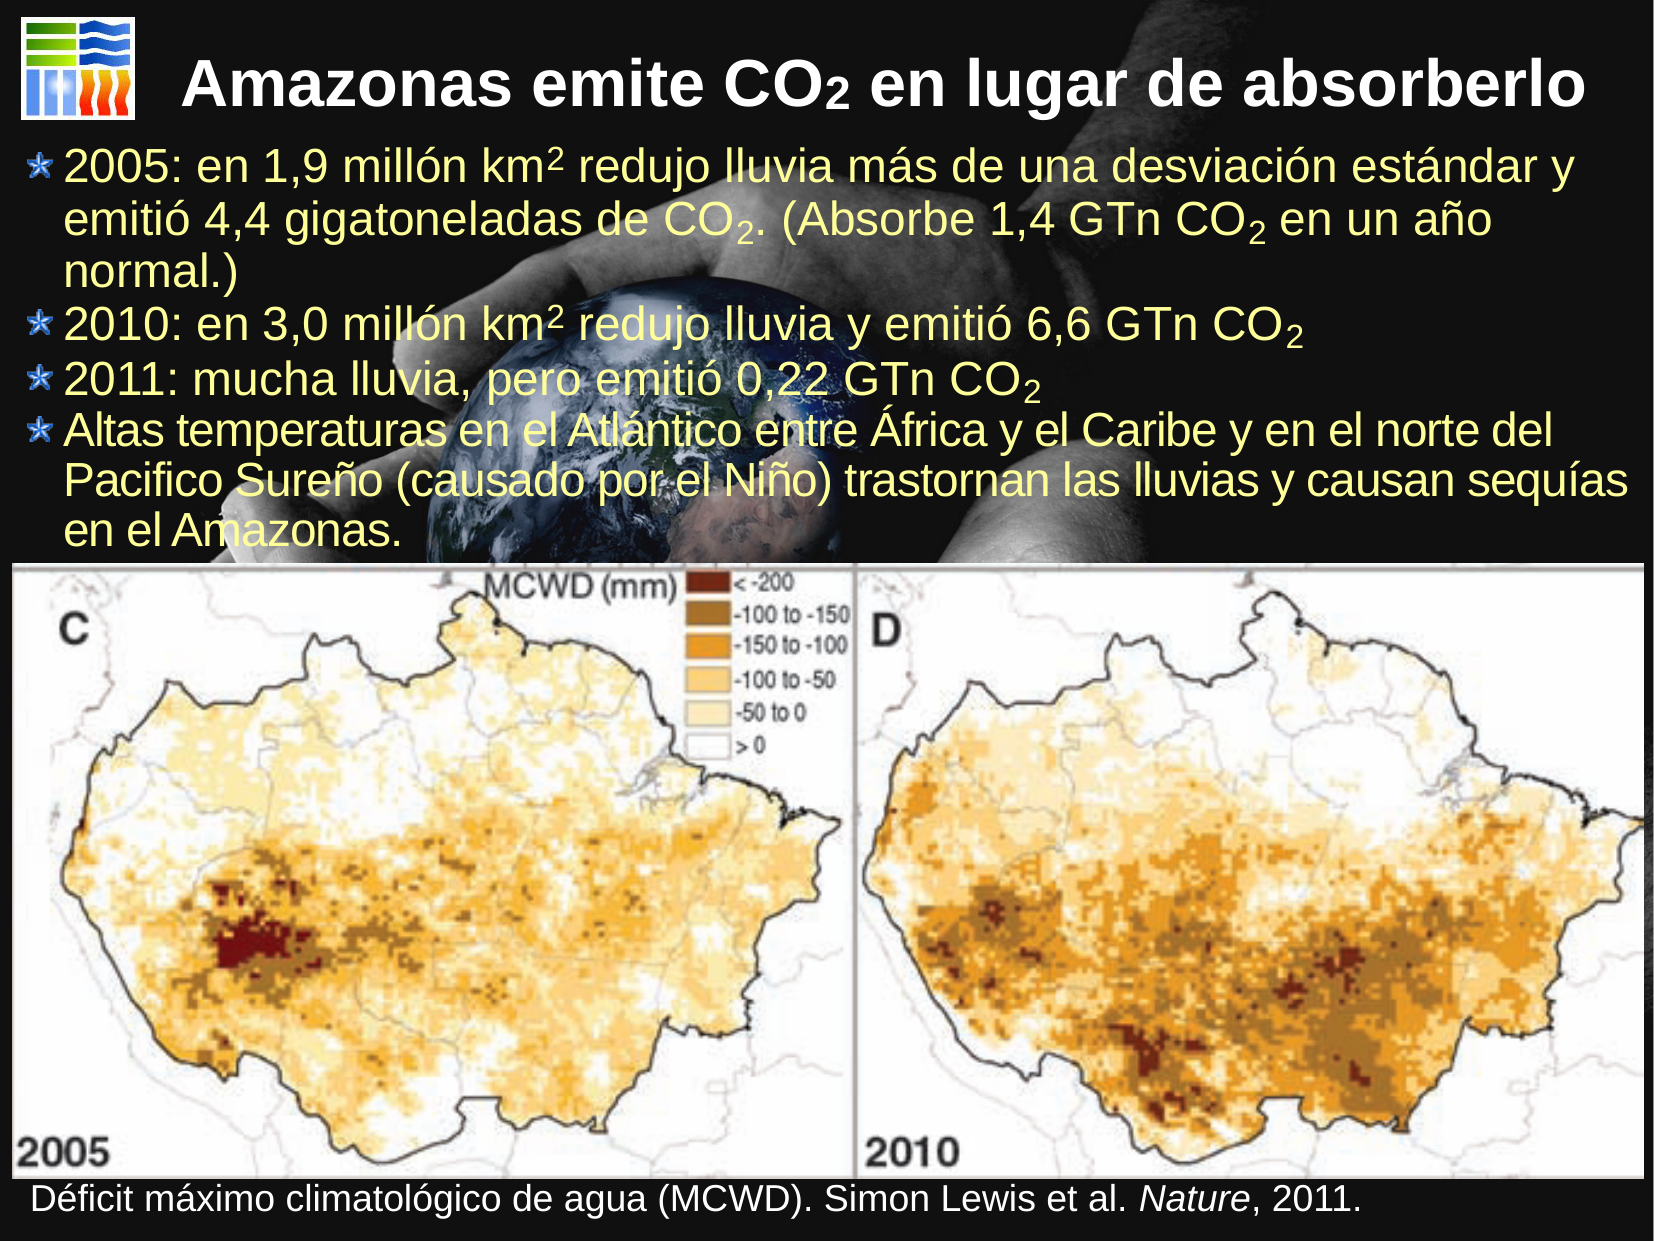

Amazonas emite CO2 en lugar de absorberlo
2005: en 1,9 millón km2 redujo lluvia más de una desviación estándar y emitió 4,4 gigatoneladas de CO2. (Absorbe 1,4 GTn CO2 en un año normal.)
2010: en 3,0 millón km2 redujo lluvia y emitió 6,6 GTn CO2
2011: mucha lluvia, pero emitió 0,22 GTn CO2
Altas temperaturas en el Atlántico entre África y el Caribe y en el norte del Pacifico Sureño (causado por el Niño) trastornan las lluvias y causan sequías en el Amazonas.
Déficit máximo climatológico de agua (MCWD). Simon Lewis et al. Nature, 2011.